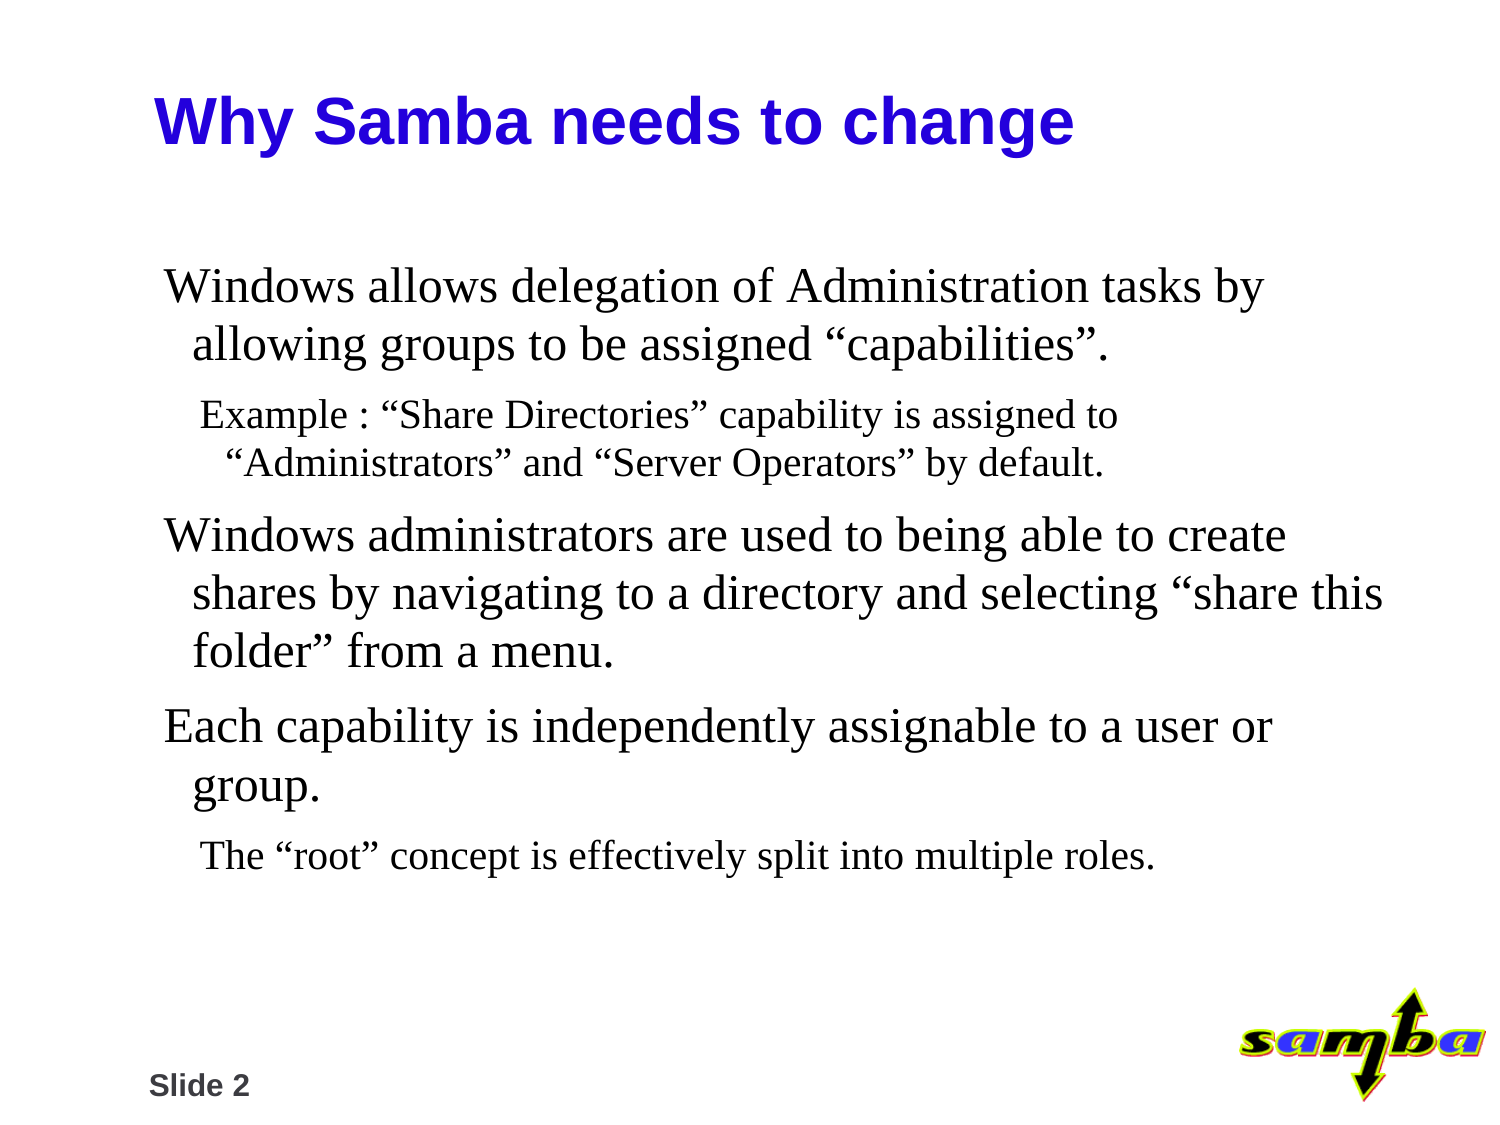

# Why Samba needs to change
Windows allows delegation of Administration tasks by allowing groups to be assigned “capabilities”.
Example : “Share Directories” capability is assigned to “Administrators” and “Server Operators” by default.
Windows administrators are used to being able to create shares by navigating to a directory and selecting “share this folder” from a menu.
Each capability is independently assignable to a user or group.
The “root” concept is effectively split into multiple roles.